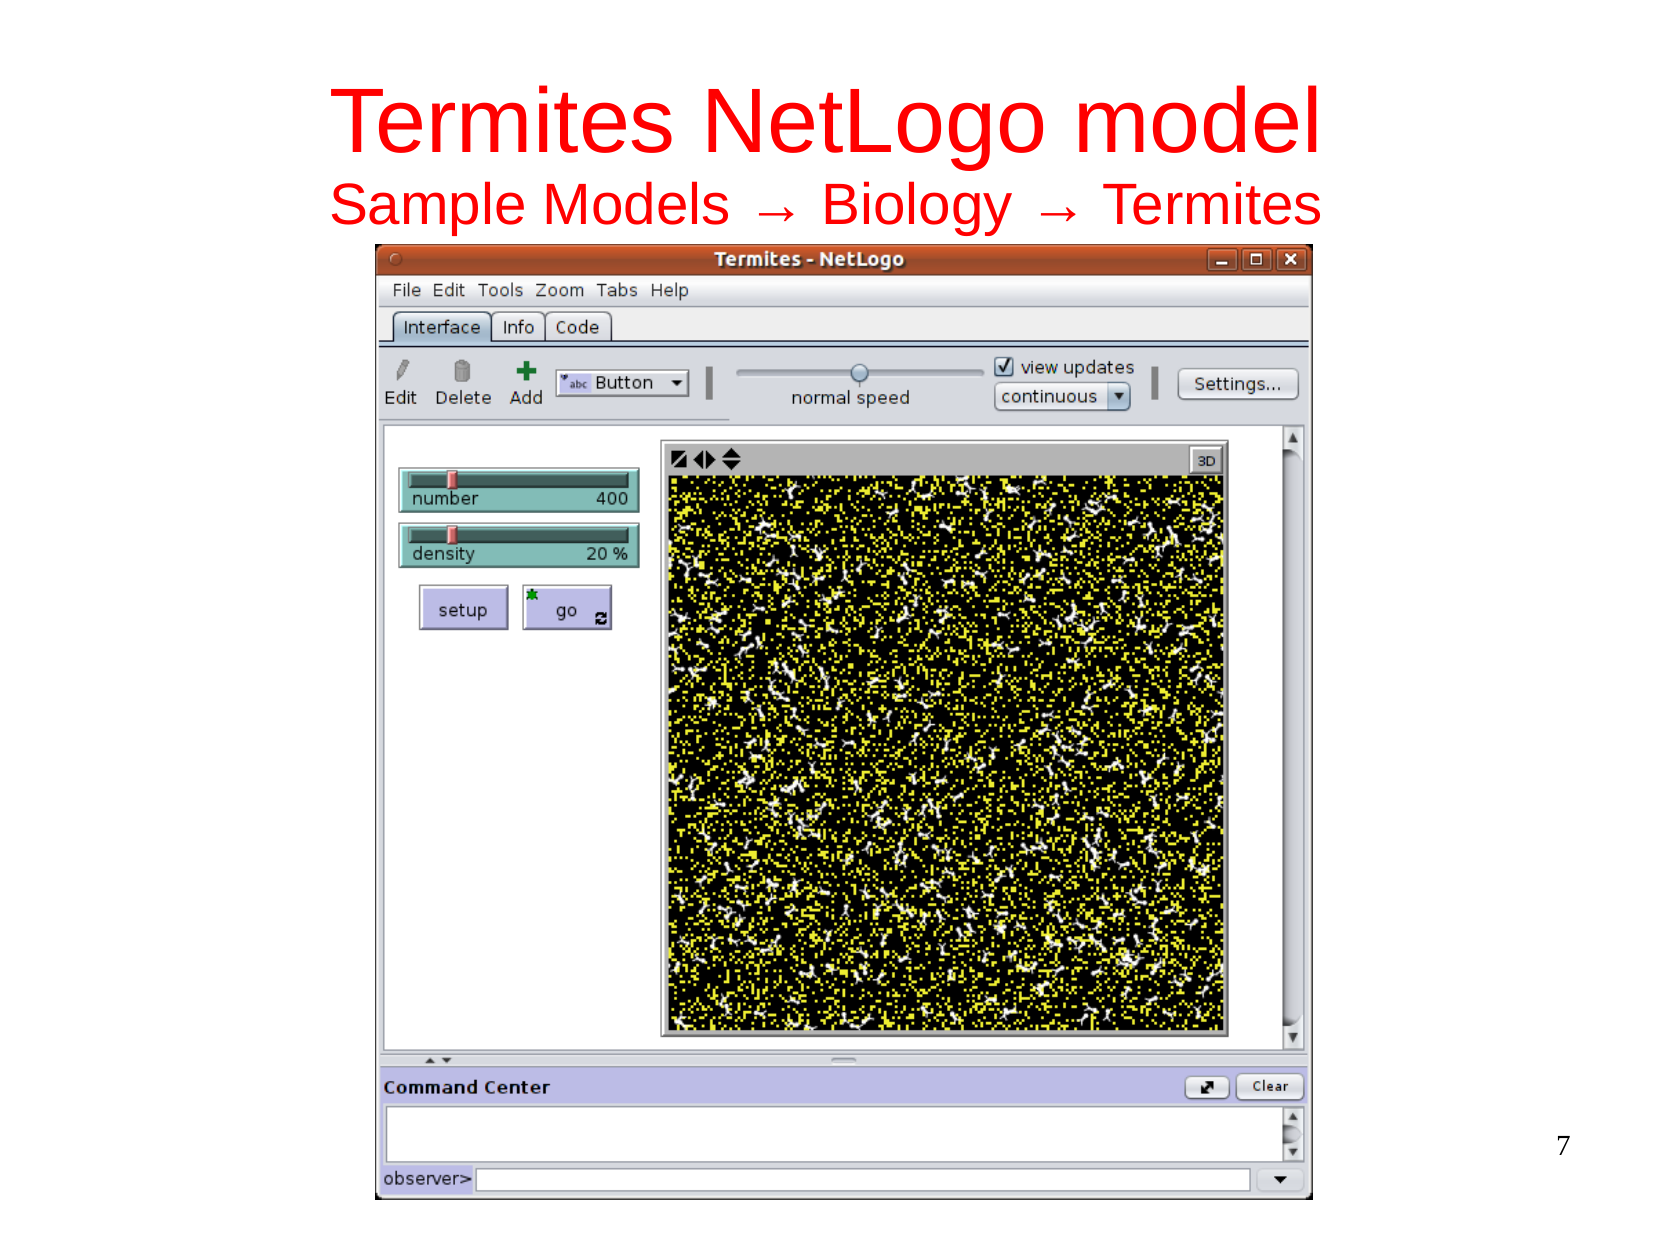

# Termites NetLogo model Sample Models → Biology → Termites
Complex Systems
7